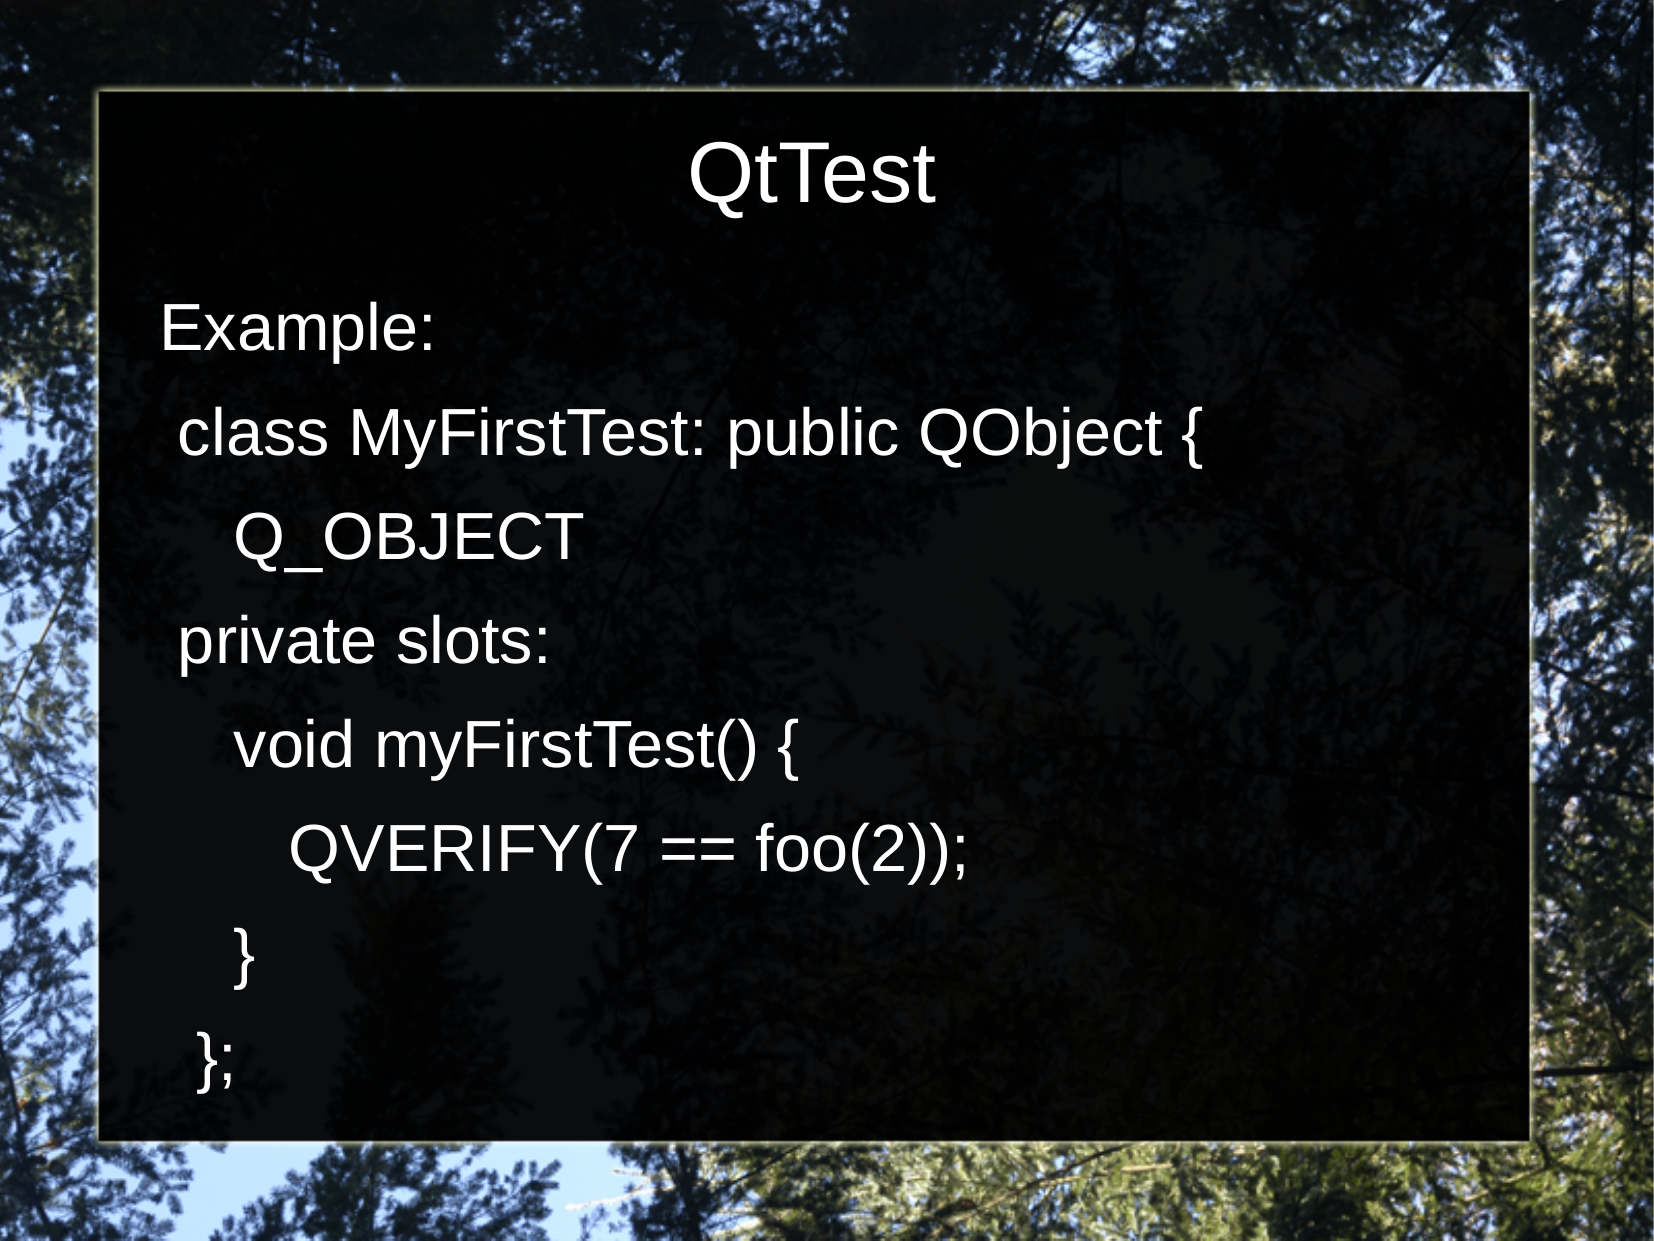

# QtTest
Example:
 class MyFirstTest: public QObject {
 Q_OBJECT
 private slots:
 void myFirstTest() {
 QVERIFY(7 == foo(2));
 }
 };